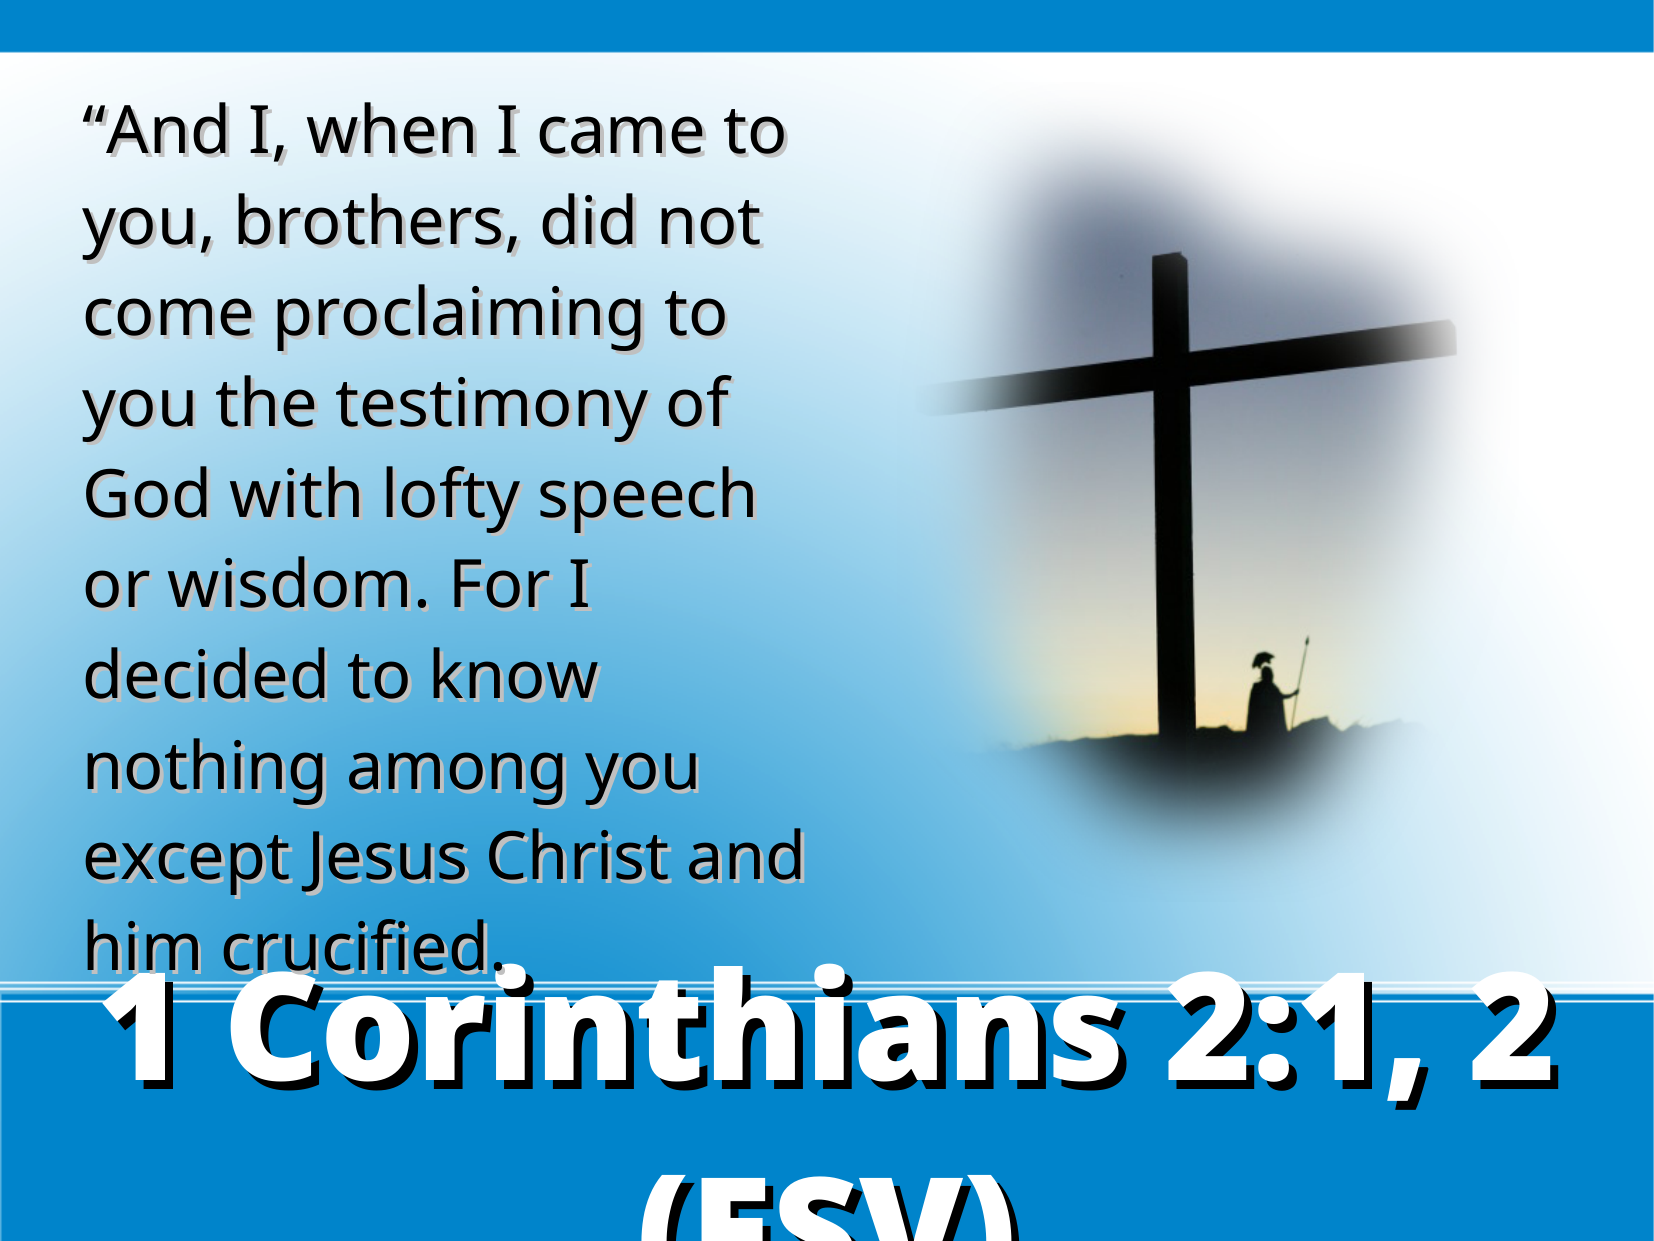

“And I, when I came to you, brothers, did not come proclaiming to you the testimony of God with lofty speech or wisdom. For I decided to know nothing among you except Jesus Christ and him crucified.
# 1 Corinthians 2:1, 2 (ESV)